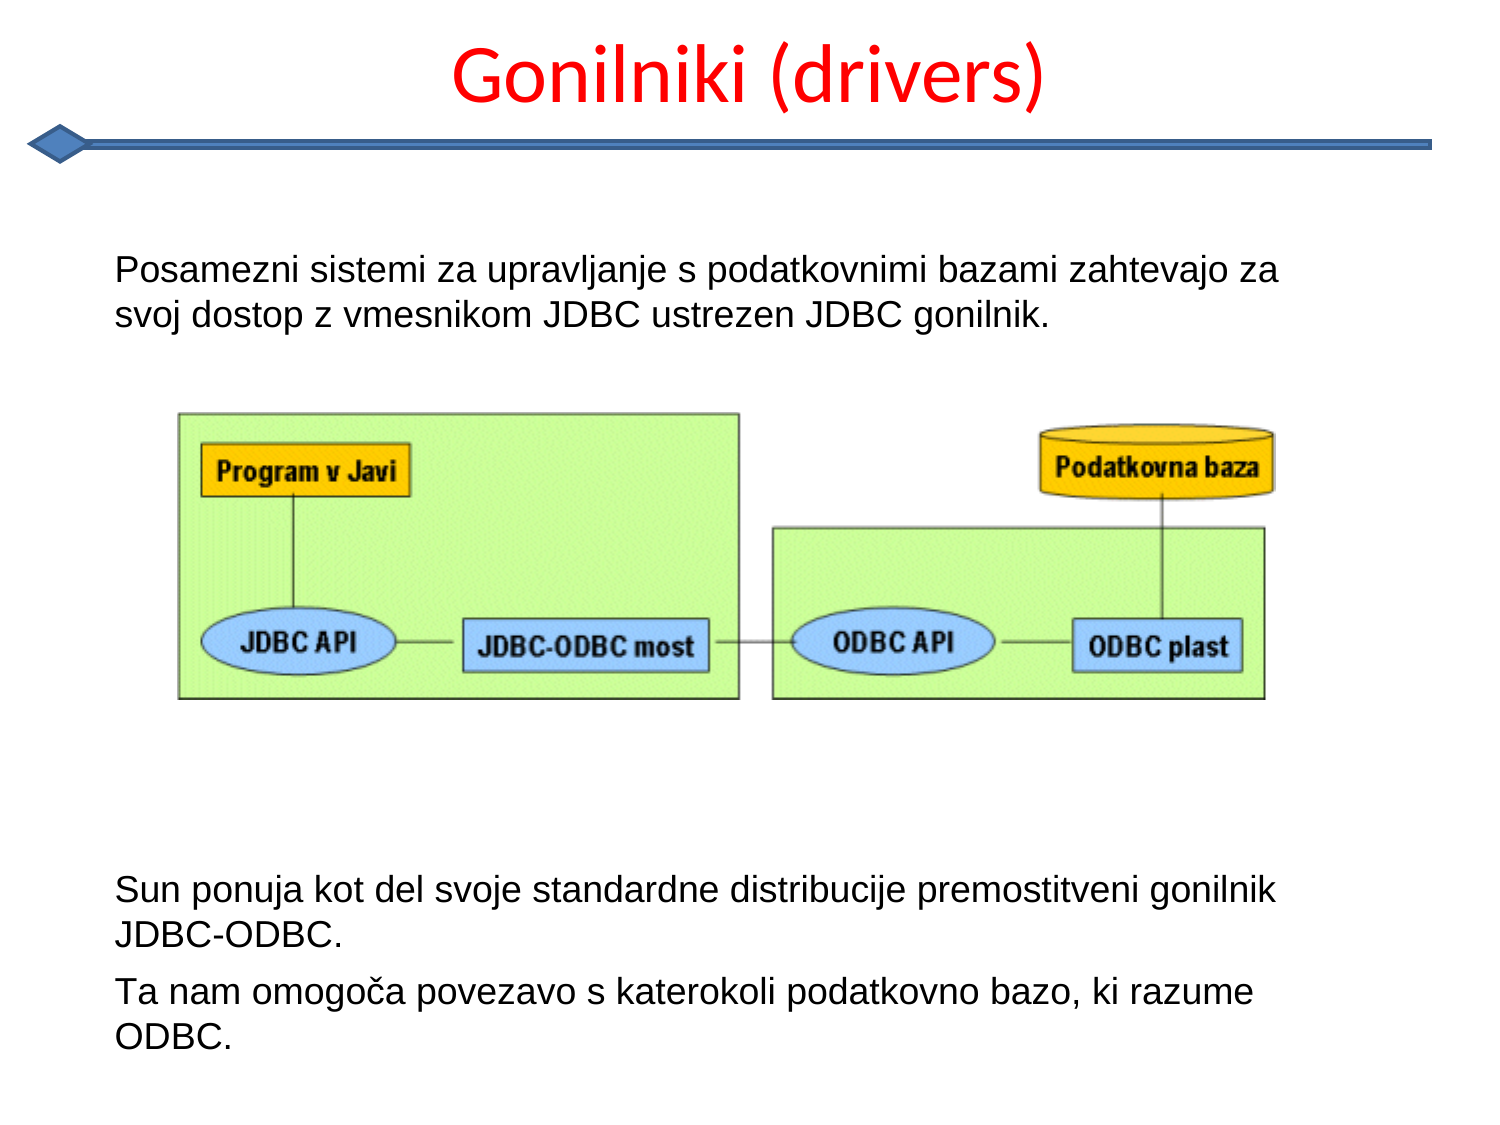

# Gonilniki (drivers)
Posamezni sistemi za upravljanje s podatkovnimi bazami zahtevajo za svoj dostop z vmesnikom JDBC ustrezen JDBC gonilnik.
Sun ponuja kot del svoje standardne distribucije premostitveni gonilnik JDBC-ODBC.
Ta nam omogoča povezavo s katerokoli podatkovno bazo, ki razume ODBC.